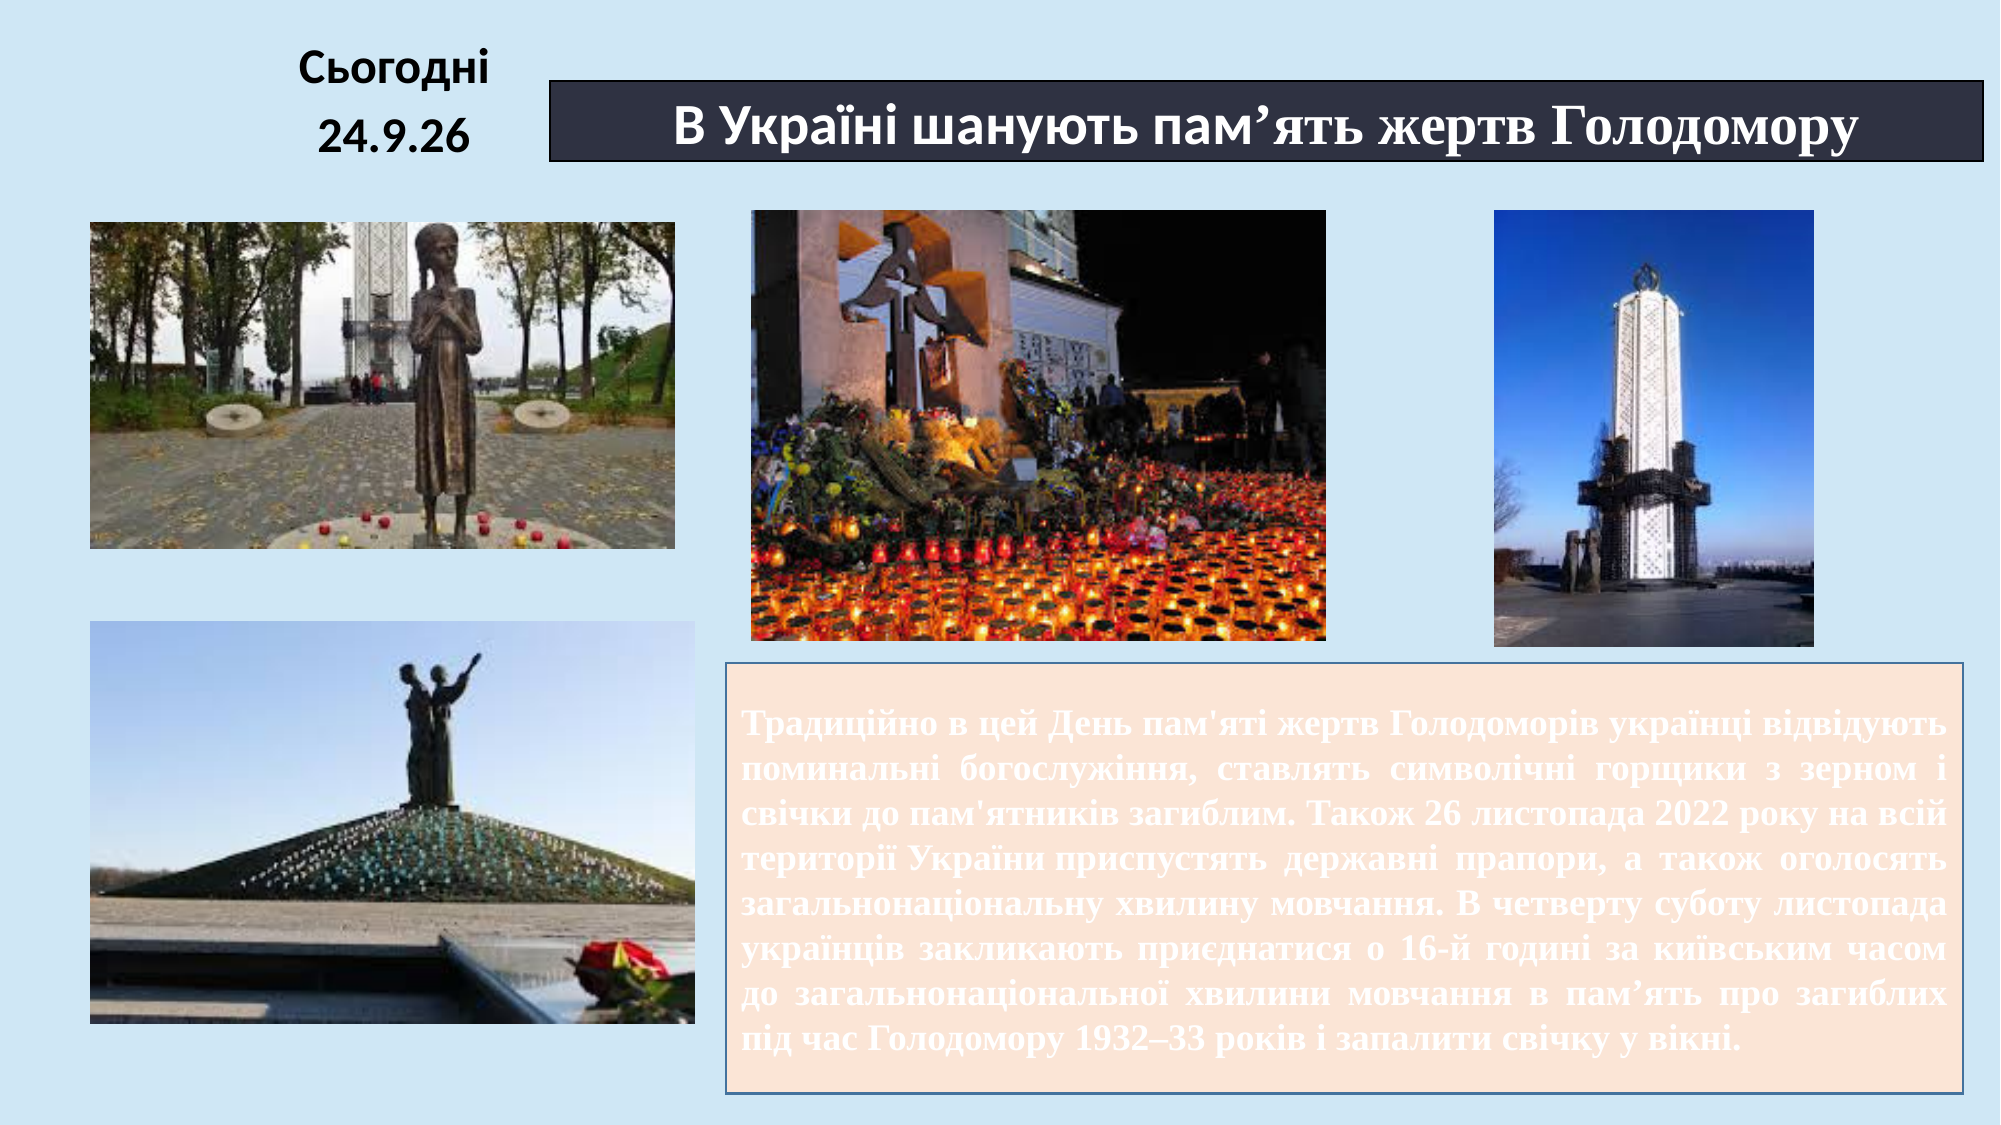

Сьогодні
В Україні шанують пам’ять жертв Голодомору
Традиційно в цей День пам'яті жертв Голодоморів українці відвідують поминальні богослужіння, ставлять символічні горщики з зерном і свічки до пам'ятників загиблим. Також 26 листопада 2022 року на всій території України приспустять державні прапори, а також оголосять загальнонаціональну хвилину мовчання. В четверту суботу листопада українців закликають приєднатися о 16-й годині за київським часом до загальнонаціональної хвилини мовчання в пам’ять про загиблих під час Голодомору 1932–33 років і запалити свічку у вікні.